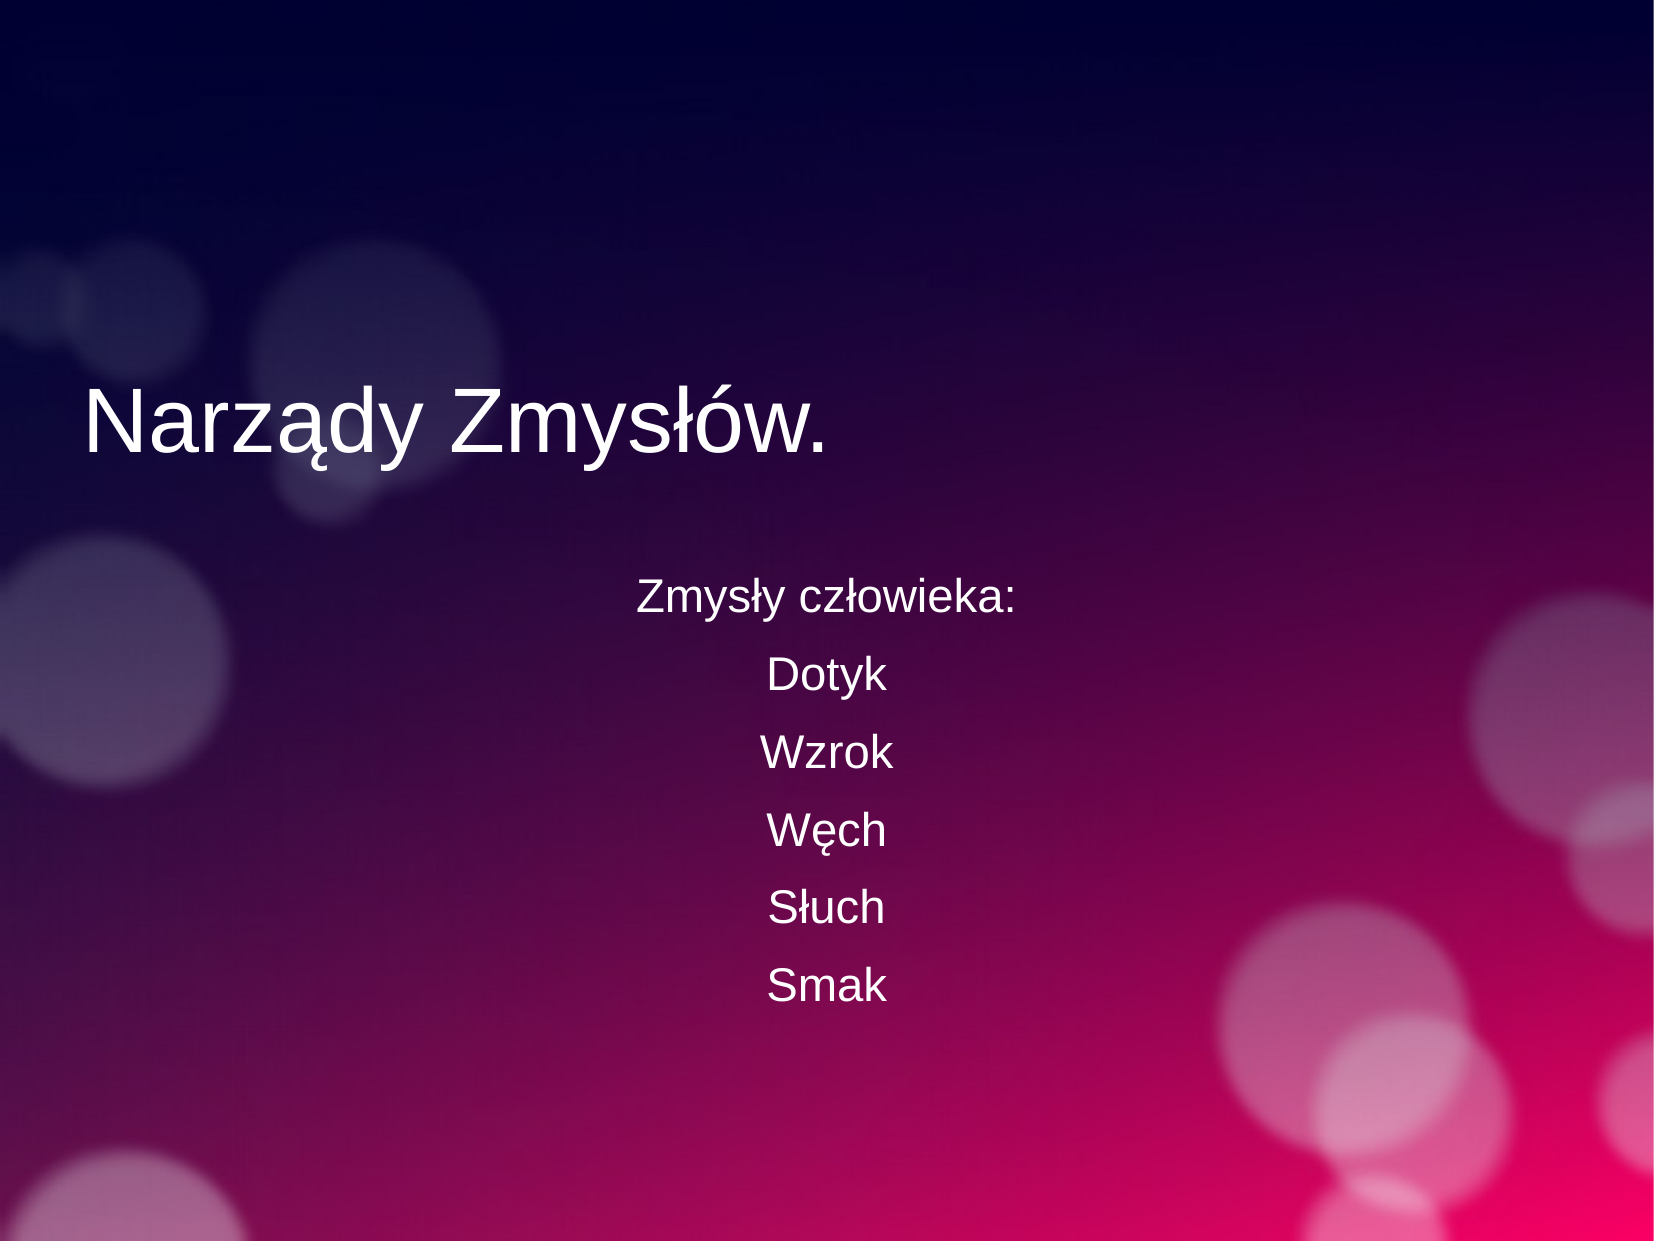

# Narządy Zmysłów.
Zmysły człowieka:
Dotyk
Wzrok
Węch
Słuch
Smak